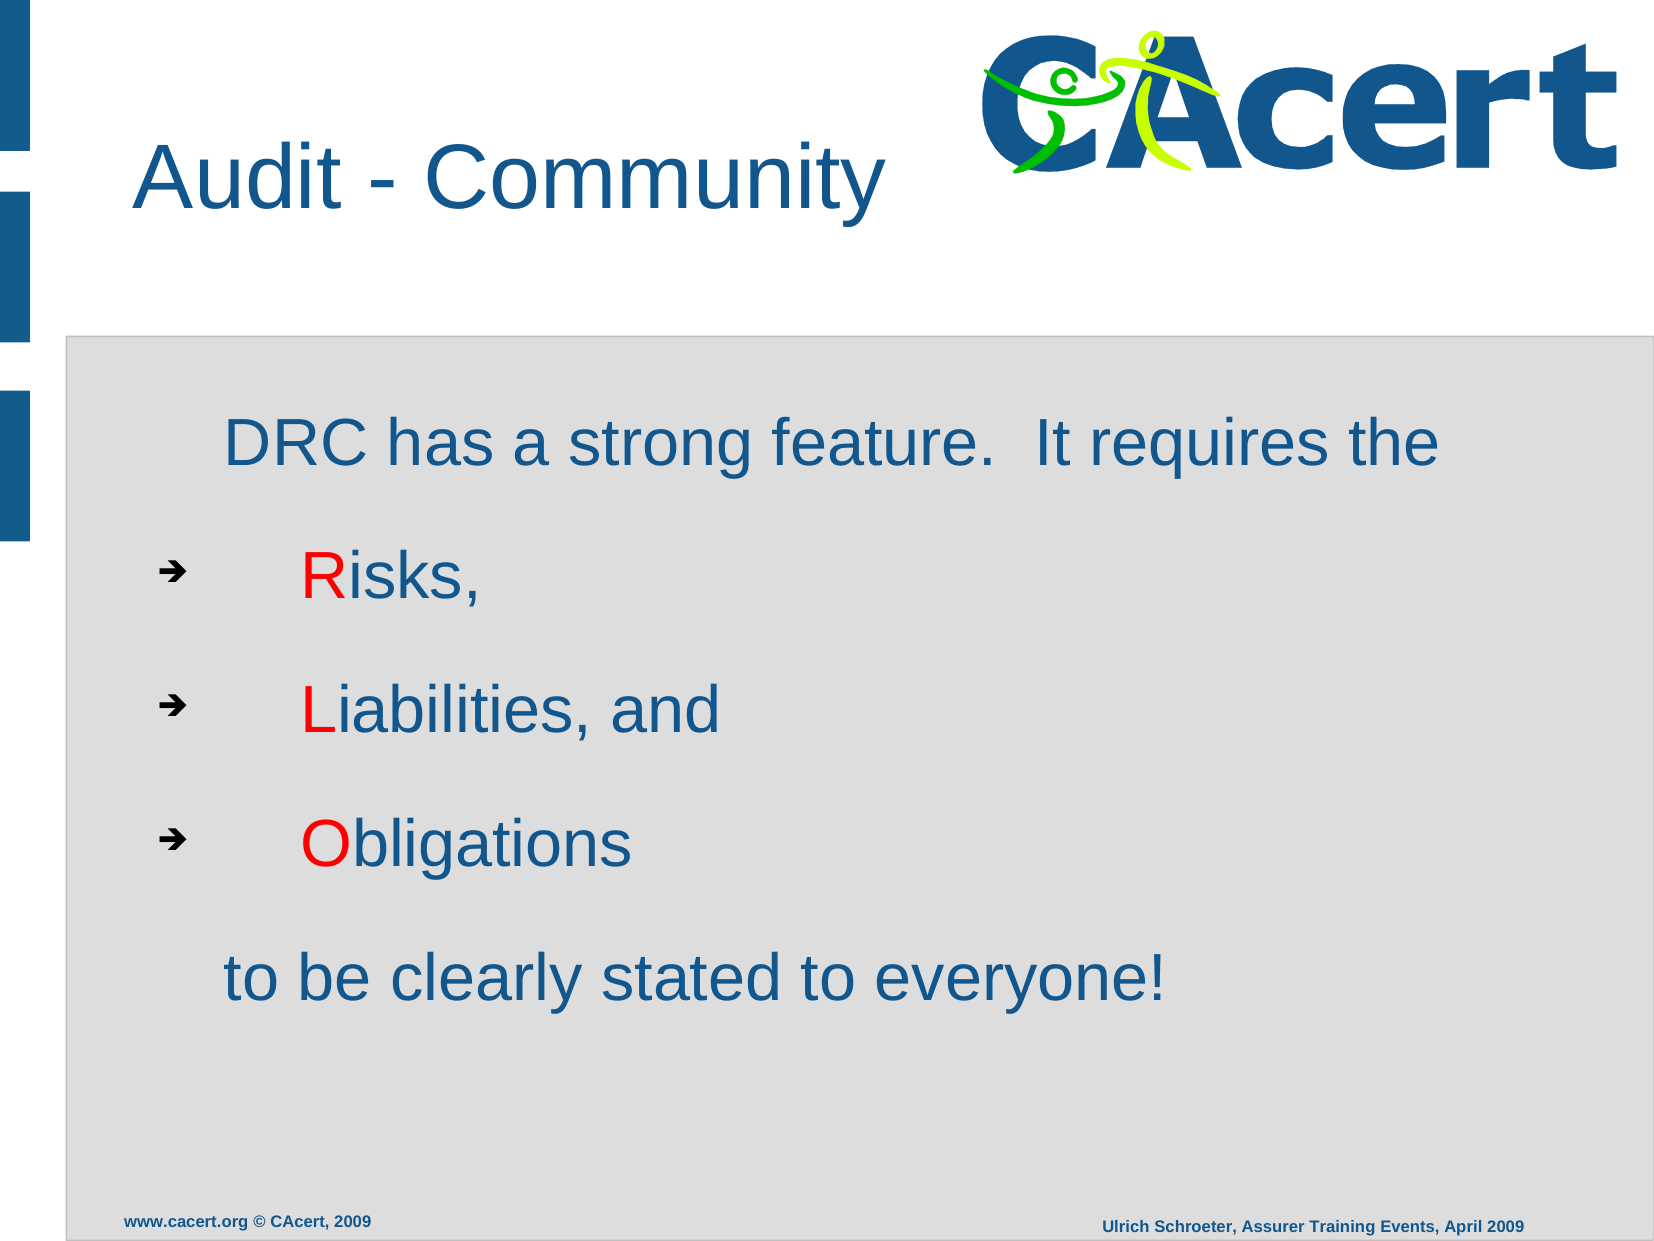

Audit - Community
 DRC has a strong feature. It requires the
 Risks,
 Liabilities, and
 Obligations
 to be clearly stated to everyone!